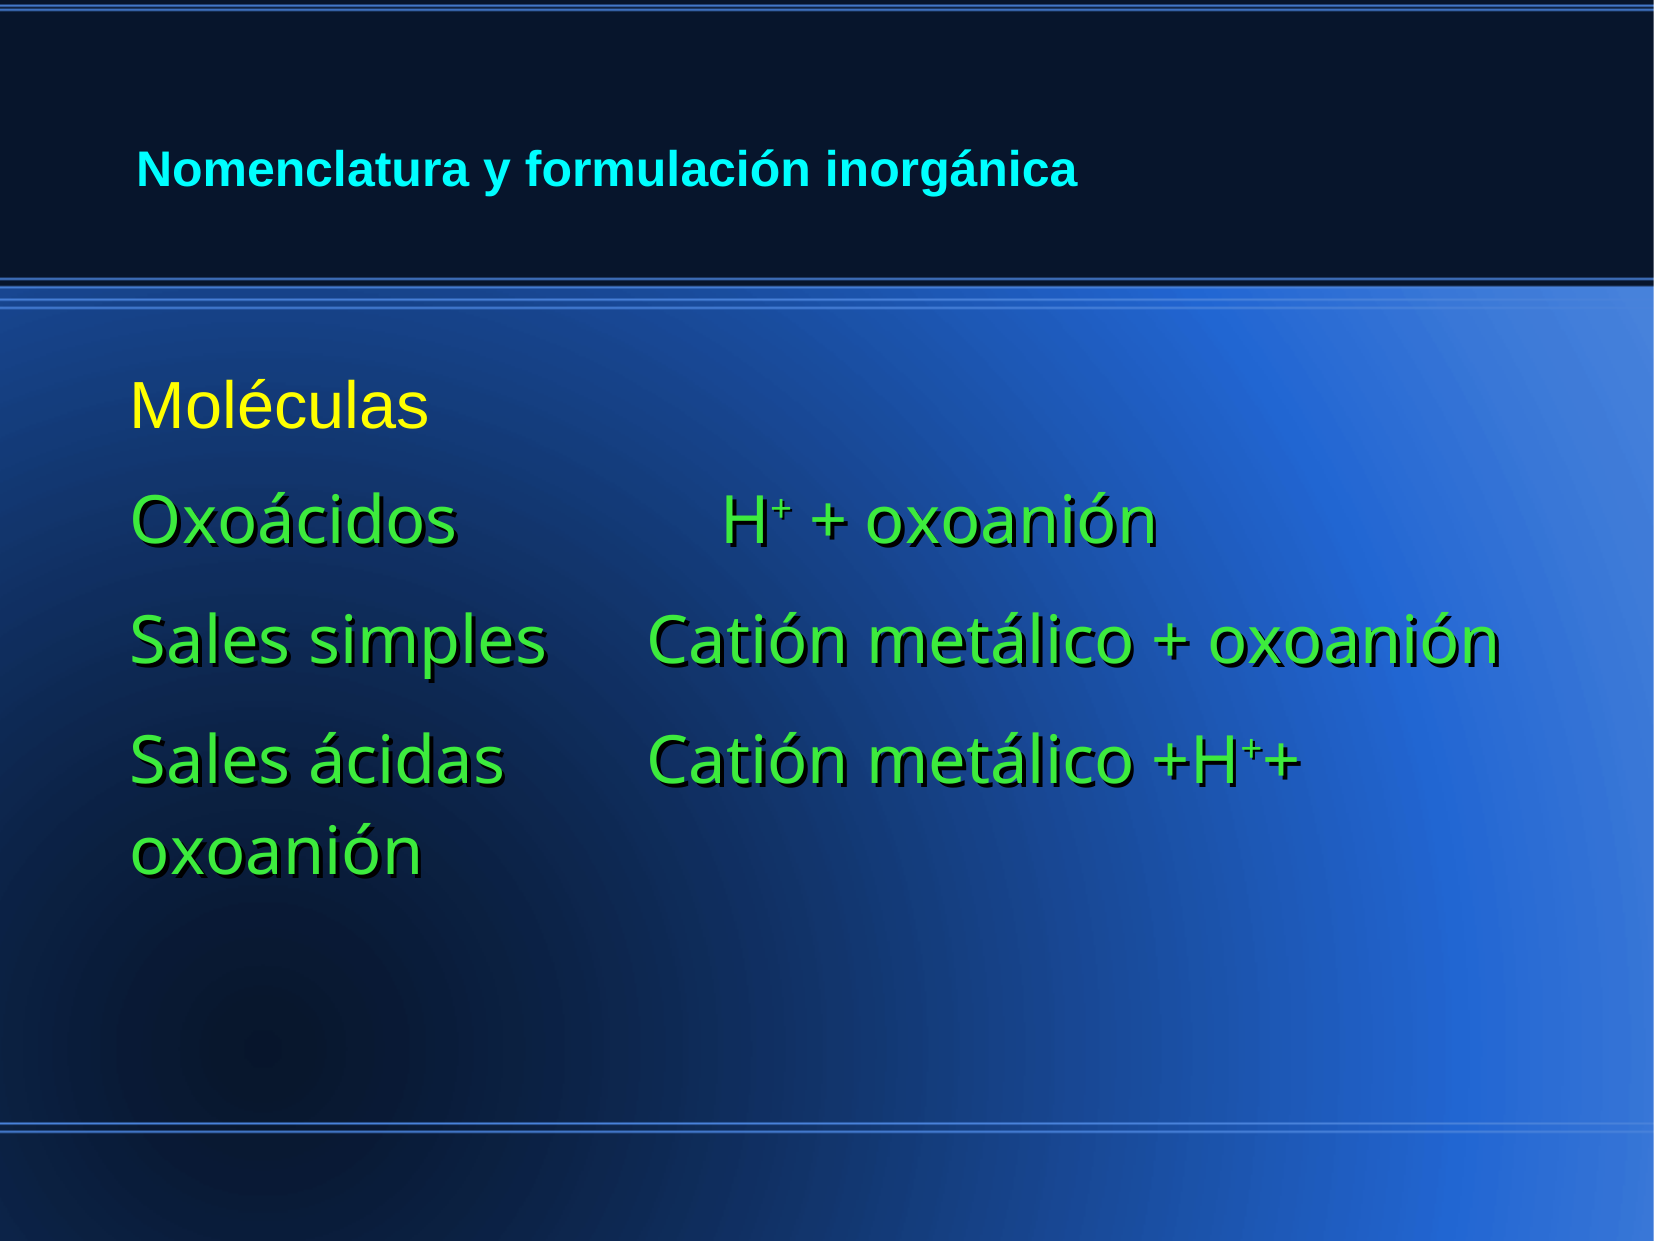

Nomenclatura y formulación inorgánica
# Moléculas
Oxoácidos				H+ + oxoanión
Sales simples		Catión metálico + oxoanión
Sales ácidas		Catión metálico +H++ oxoanión